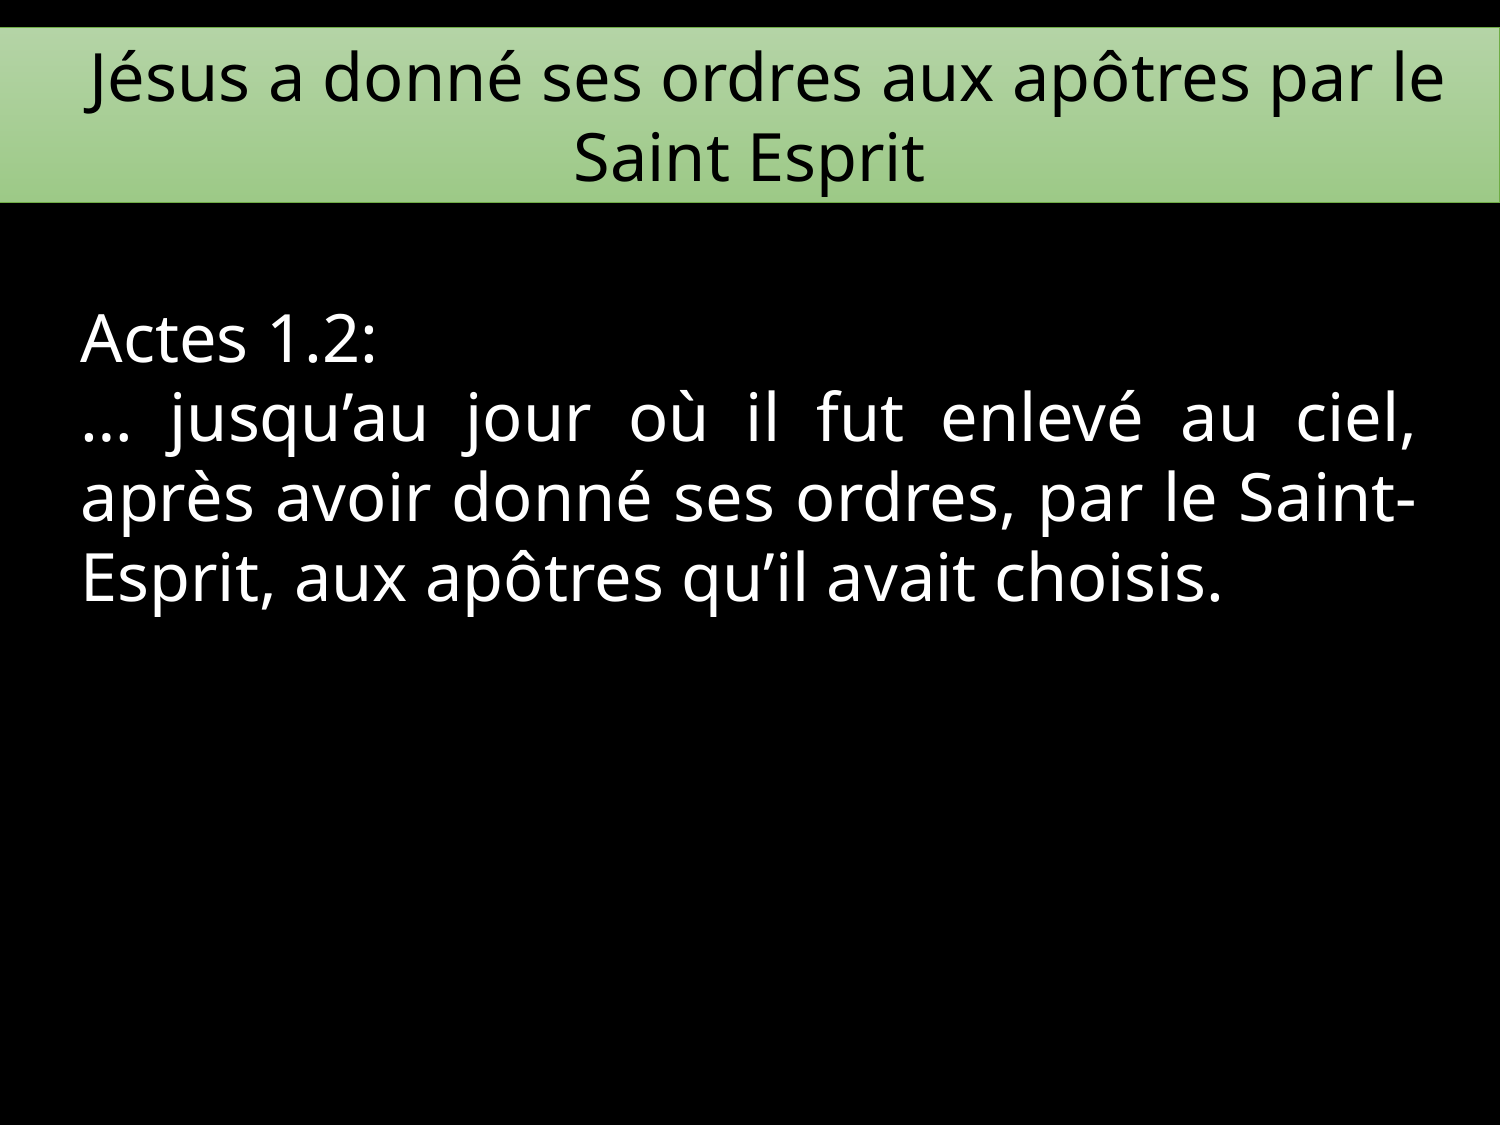

Jésus a donné ses ordres aux apôtres par le Saint Esprit
Actes 1.2:
… jusqu’au jour où il fut enlevé au ciel, après avoir donné ses ordres, par le Saint-Esprit, aux apôtres qu’il avait choisis.